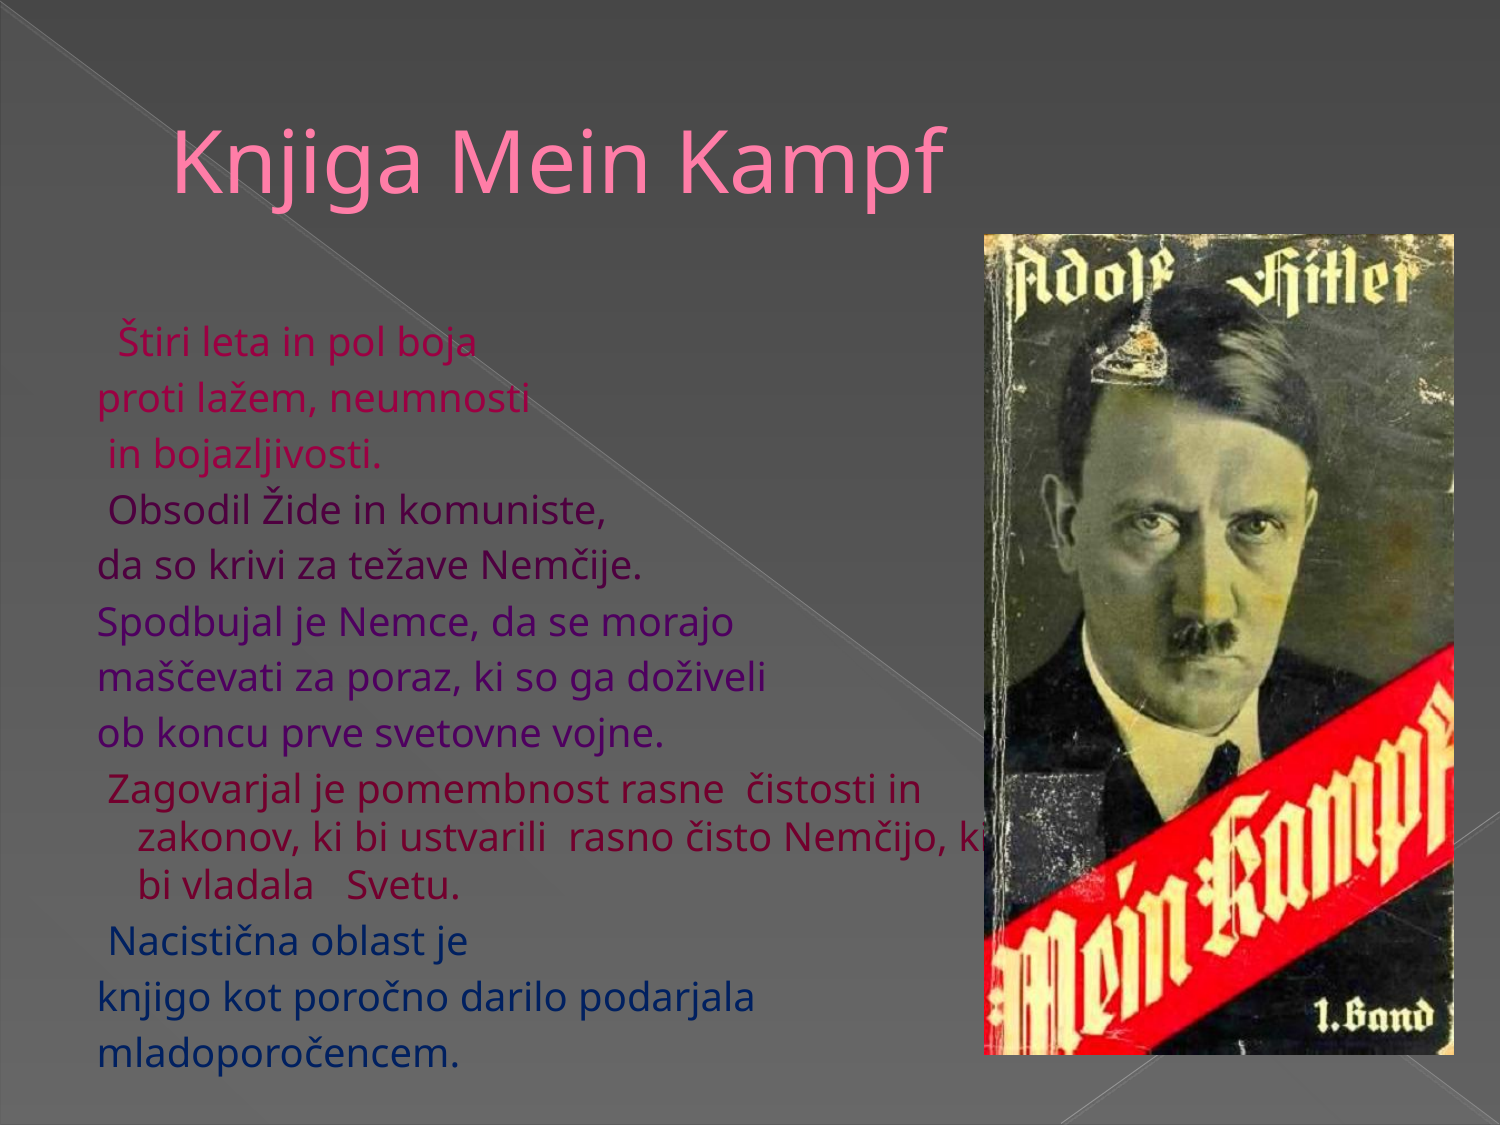

# Knjiga Mein Kampf
 Štiri leta in pol boja
proti lažem, neumnosti
 in bojazljivosti.
 Obsodil Žide in komuniste,
da so krivi za težave Nemčije.
Spodbujal je Nemce, da se morajo
maščevati za poraz, ki so ga doživeli
ob koncu prve svetovne vojne.
 Zagovarjal je pomembnost rasne čistosti in zakonov, ki bi ustvarili rasno čisto Nemčijo, ki bi vladala Svetu.
 Nacistična oblast je
knjigo kot poročno darilo podarjala
mladoporočencem.